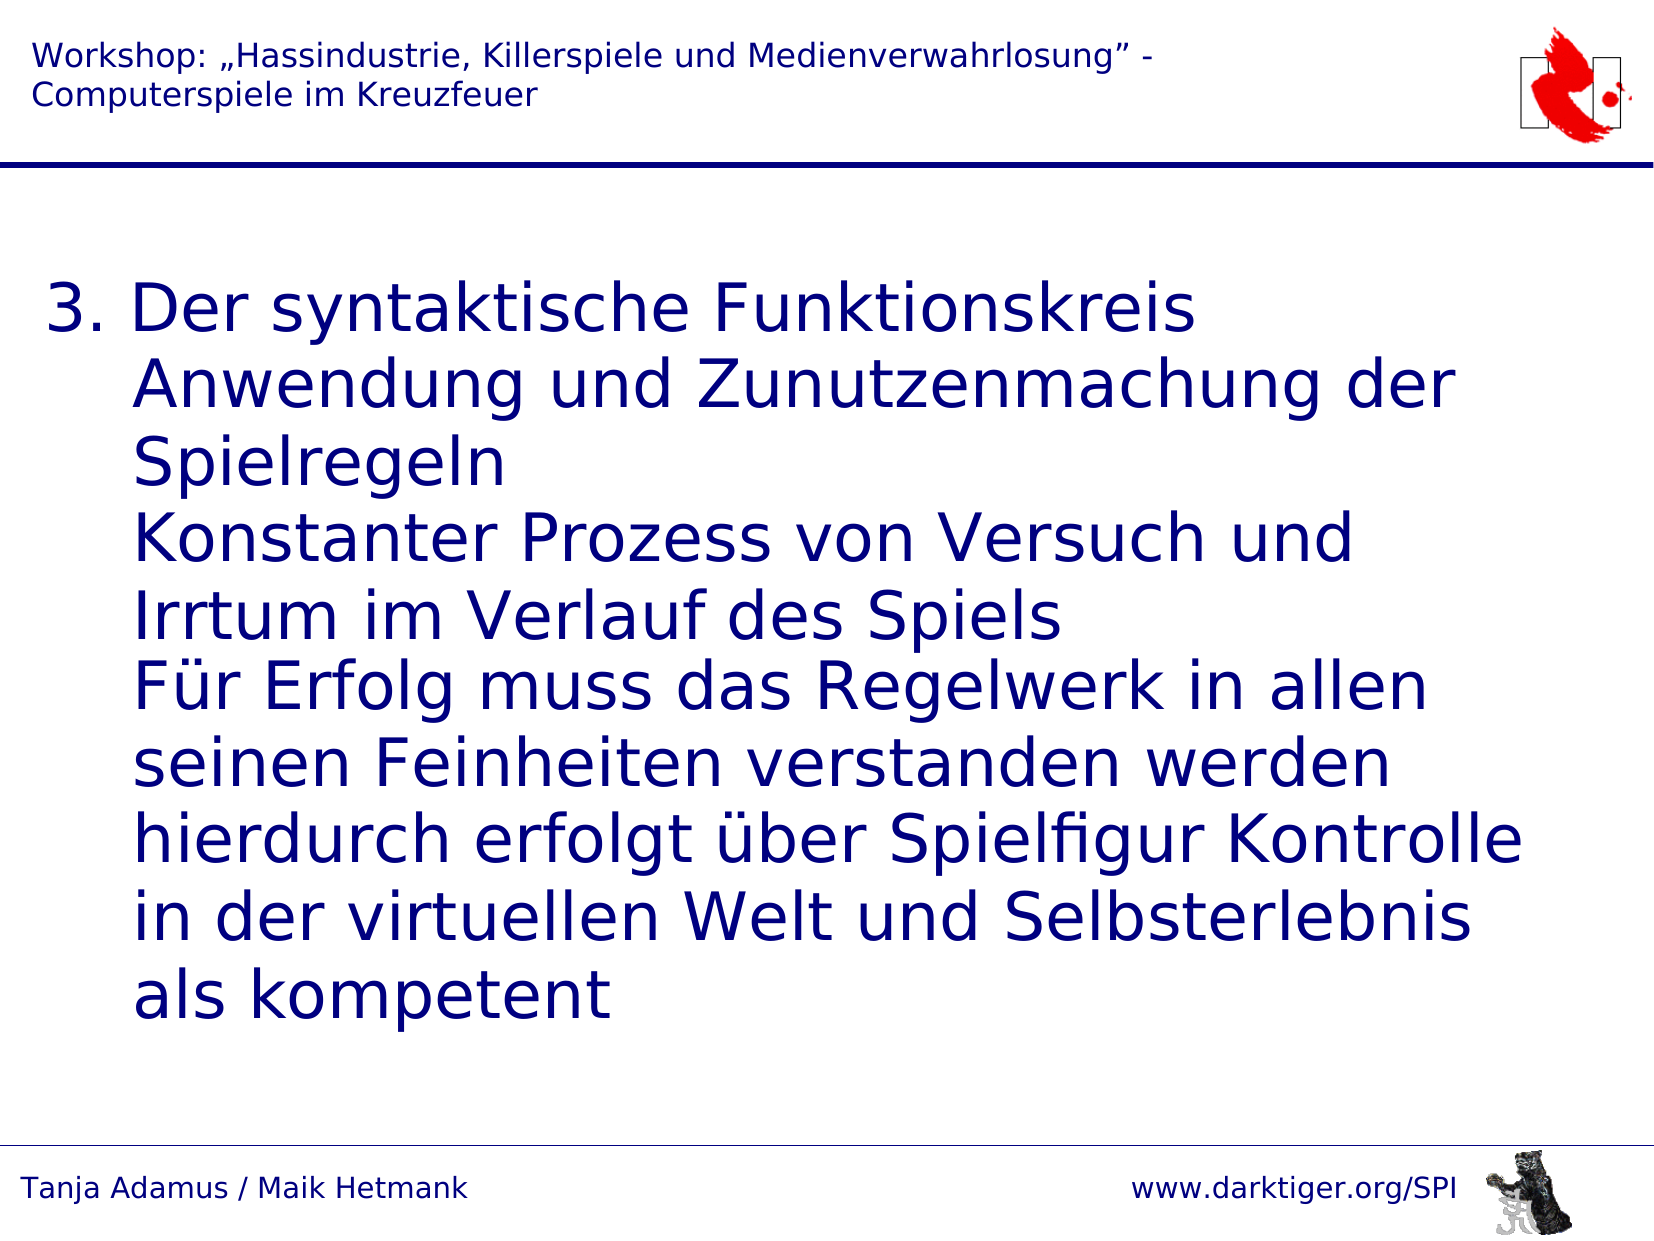

Workshop: „Hassindustrie, Killerspiele und Medienverwahrlosung” - Computerspiele im Kreuzfeuer
3. Der syntaktische Funktionskreis
Anwendung und Zunutzenmachung der Spielregeln
Konstanter Prozess von Versuch und Irrtum im Verlauf des Spiels
Für Erfolg muss das Regelwerk in allen seinen Feinheiten verstanden werden
hierdurch erfolgt über Spielfigur Kontrolle in der virtuellen Welt und Selbsterlebnis als kompetent